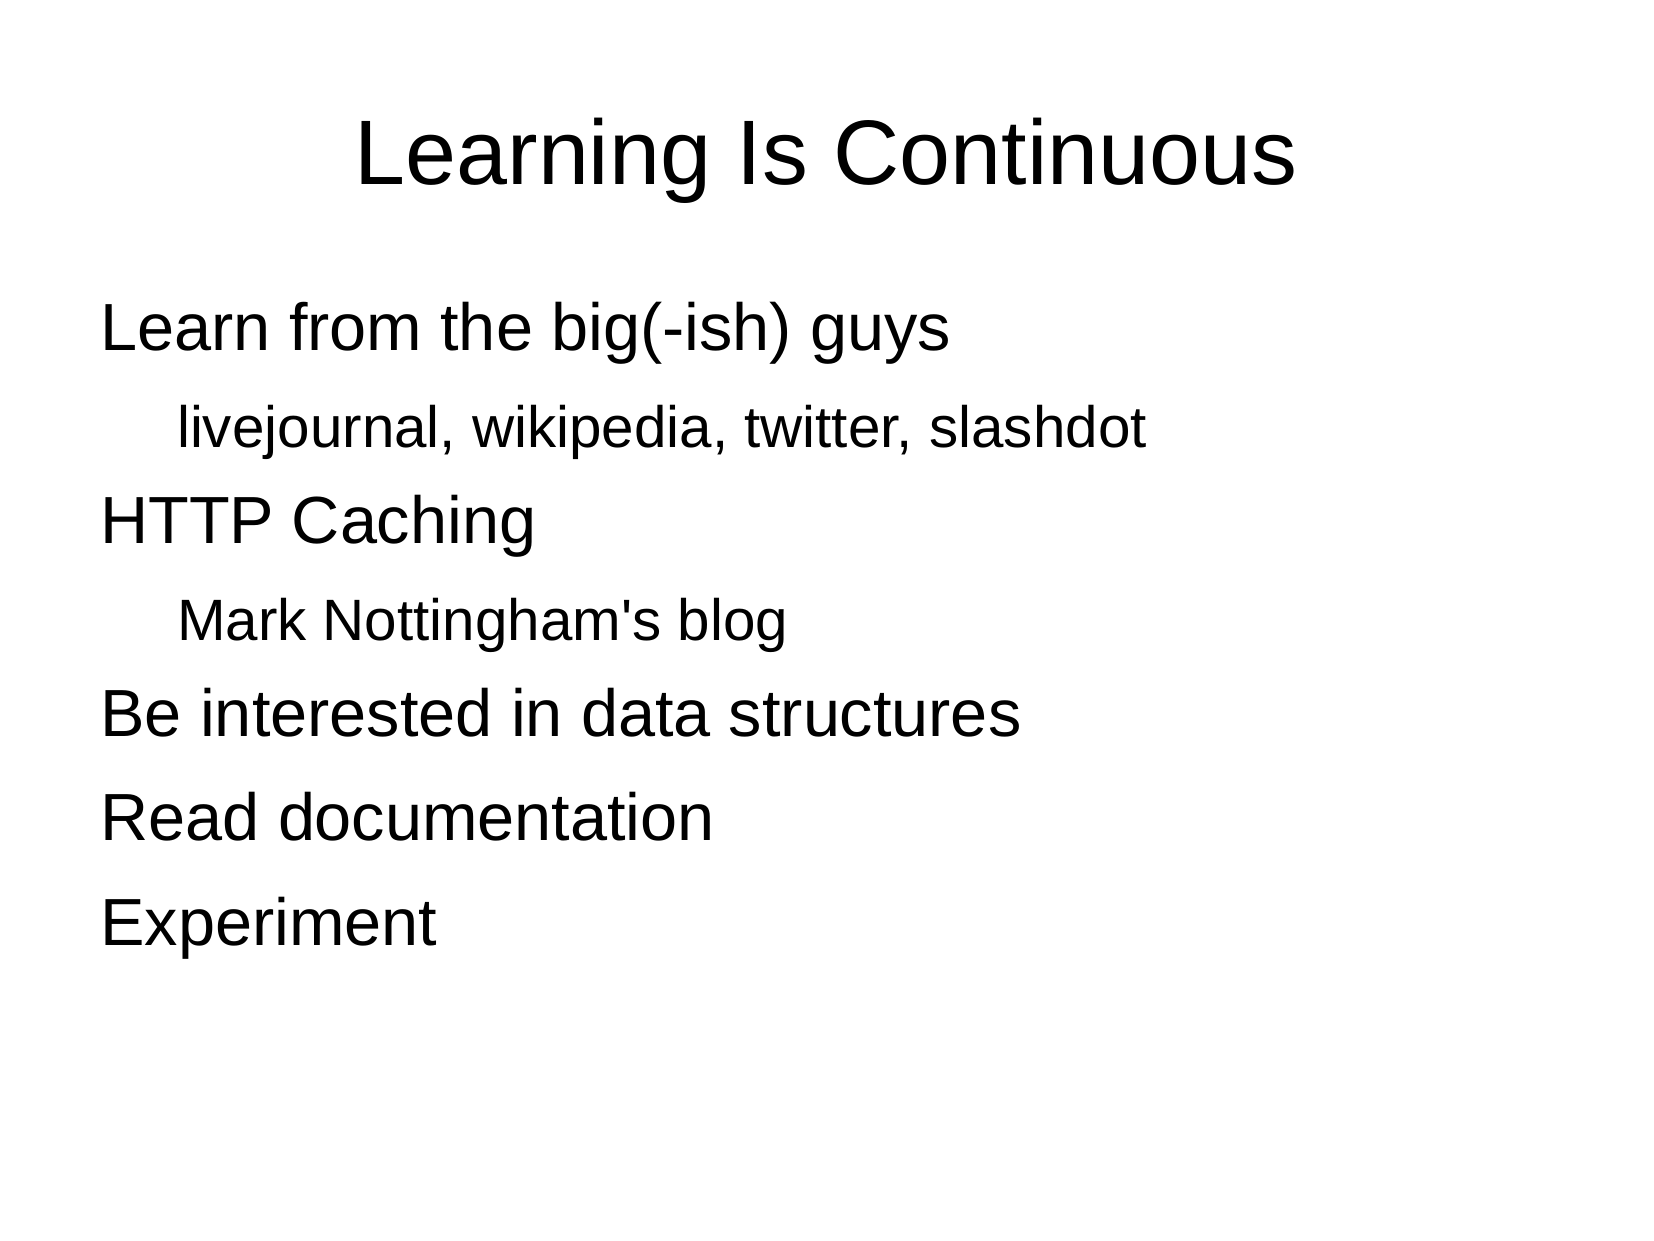

# Learning Is Continuous
Learn from the big(-ish) guys
livejournal, wikipedia, twitter, slashdot
HTTP Caching
Mark Nottingham's blog
Be interested in data structures
Read documentation
Experiment